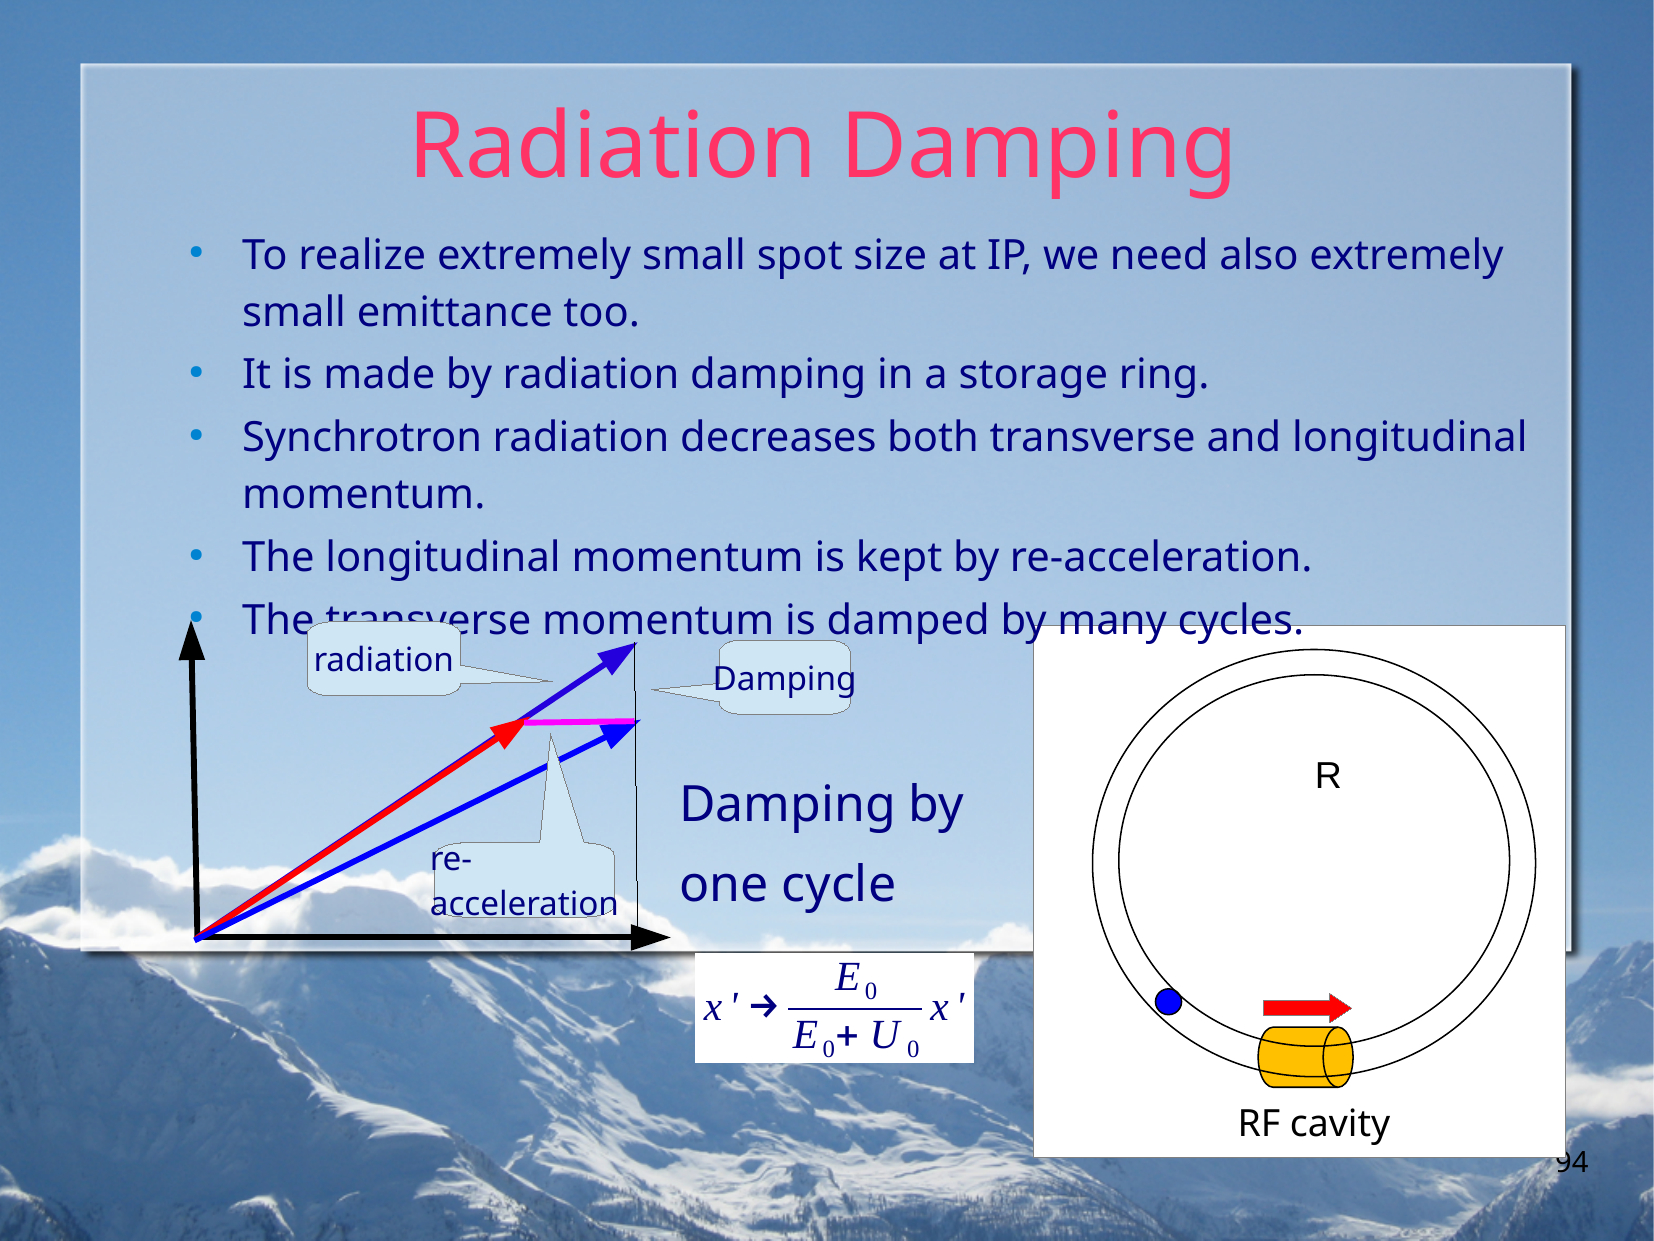

# Radiation Damping
To realize extremely small spot size at IP, we need also extremely small emittance too.
It is made by radiation damping in a storage ring.
Synchrotron radiation decreases both transverse and longitudinal momentum.
The longitudinal momentum is kept by re-acceleration.
The transverse momentum is damped by many cycles.
radiation
Damping
R
Damping by
one cycle
re-
acceleration
RF cavity
94